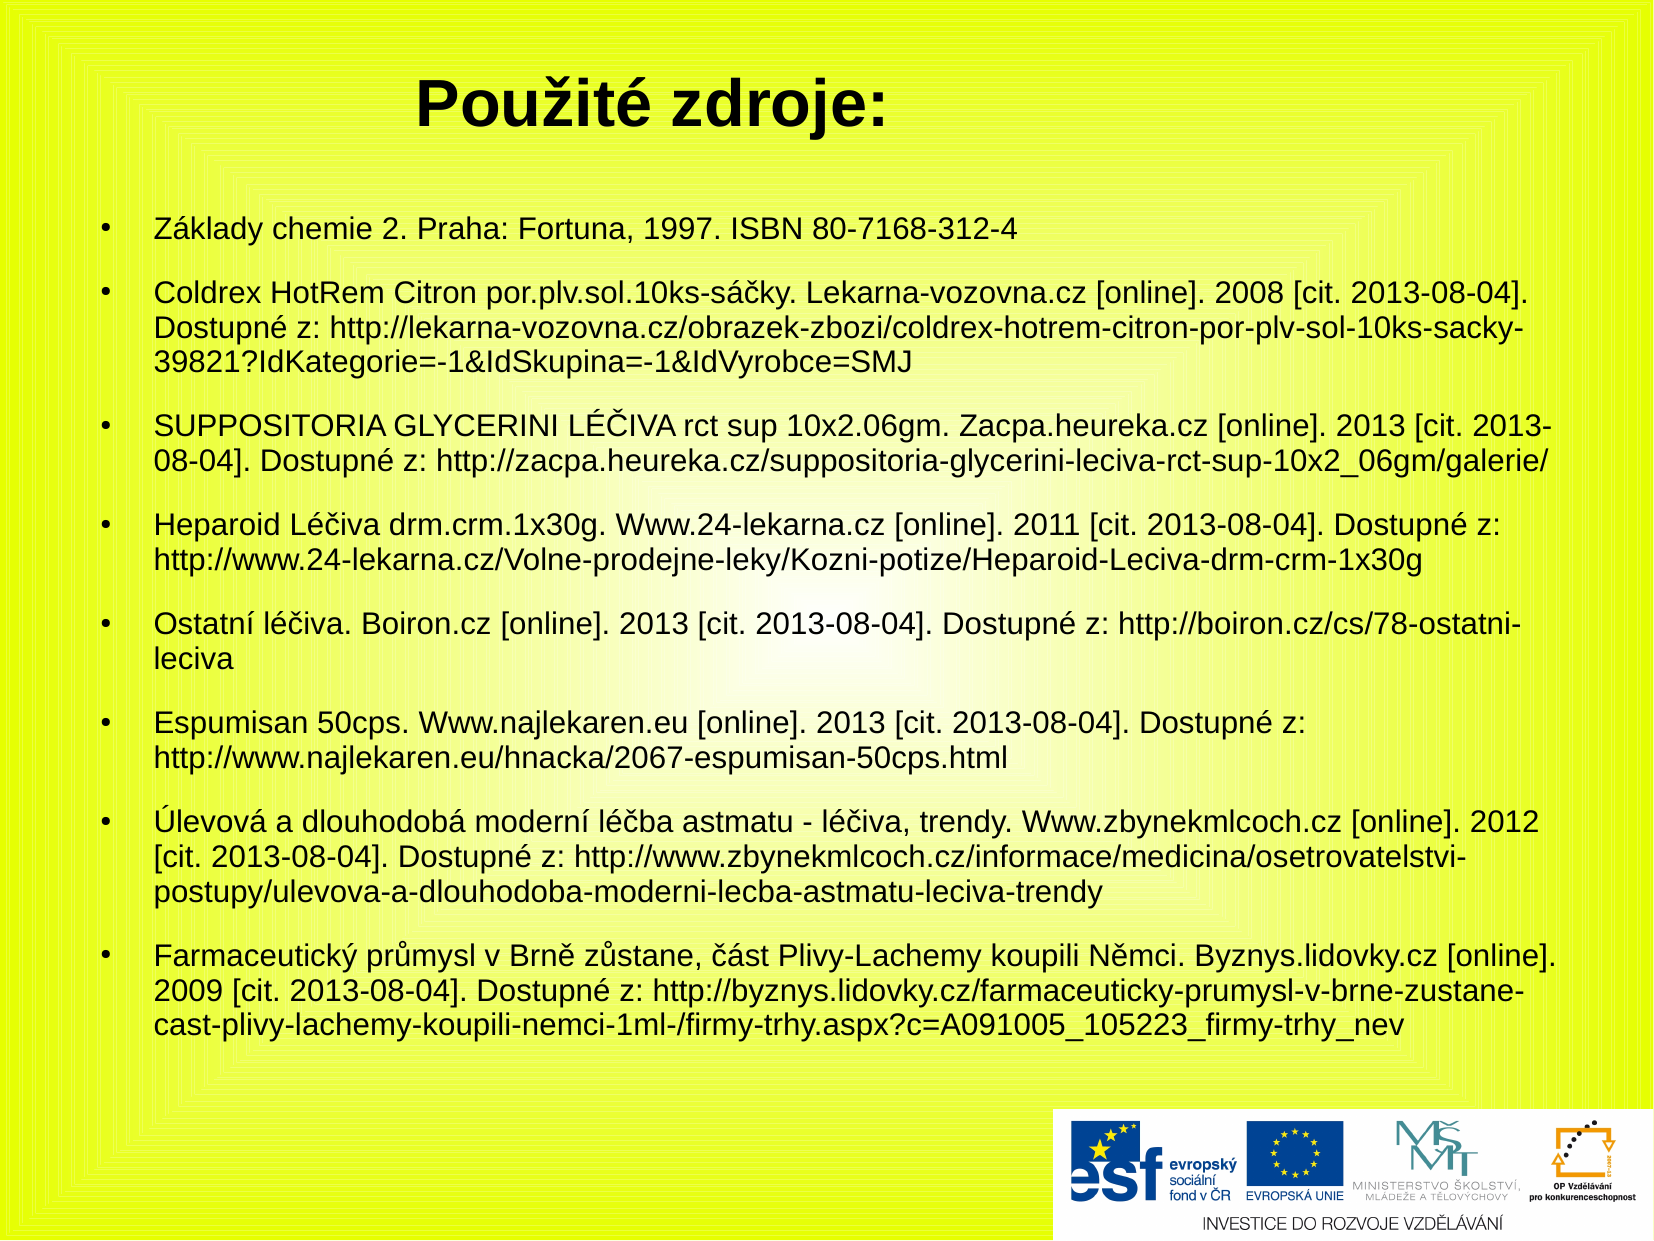

# Použité zdroje:
Základy chemie 2. Praha: Fortuna, 1997. ISBN 80-7168-312-4
Coldrex HotRem Citron por.plv.sol.10ks-sáčky. Lekarna-vozovna.cz [online]. 2008 [cit. 2013-08-04]. Dostupné z: http://lekarna-vozovna.cz/obrazek-zbozi/coldrex-hotrem-citron-por-plv-sol-10ks-sacky-39821?IdKategorie=-1&IdSkupina=-1&IdVyrobce=SMJ
SUPPOSITORIA GLYCERINI LÉČIVA rct sup 10x2.06gm. Zacpa.heureka.cz [online]. 2013 [cit. 2013-08-04]. Dostupné z: http://zacpa.heureka.cz/suppositoria-glycerini-leciva-rct-sup-10x2_06gm/galerie/
Heparoid Léčiva drm.crm.1x30g. Www.24-lekarna.cz [online]. 2011 [cit. 2013-08-04]. Dostupné z: http://www.24-lekarna.cz/Volne-prodejne-leky/Kozni-potize/Heparoid-Leciva-drm-crm-1x30g
Ostatní léčiva. Boiron.cz [online]. 2013 [cit. 2013-08-04]. Dostupné z: http://boiron.cz/cs/78-ostatni-leciva
Espumisan 50cps. Www.najlekaren.eu [online]. 2013 [cit. 2013-08-04]. Dostupné z: http://www.najlekaren.eu/hnacka/2067-espumisan-50cps.html
Úlevová a dlouhodobá moderní léčba astmatu - léčiva, trendy. Www.zbynekmlcoch.cz [online]. 2012 [cit. 2013-08-04]. Dostupné z: http://www.zbynekmlcoch.cz/informace/medicina/osetrovatelstvi-postupy/ulevova-a-dlouhodoba-moderni-lecba-astmatu-leciva-trendy
Farmaceutický průmysl v Brně zůstane, část Plivy-Lachemy koupili Němci. Byznys.lidovky.cz [online]. 2009 [cit. 2013-08-04]. Dostupné z: http://byznys.lidovky.cz/farmaceuticky-prumysl-v-brne-zustane-cast-plivy-lachemy-koupili-nemci-1ml-/firmy-trhy.aspx?c=A091005_105223_firmy-trhy_nev